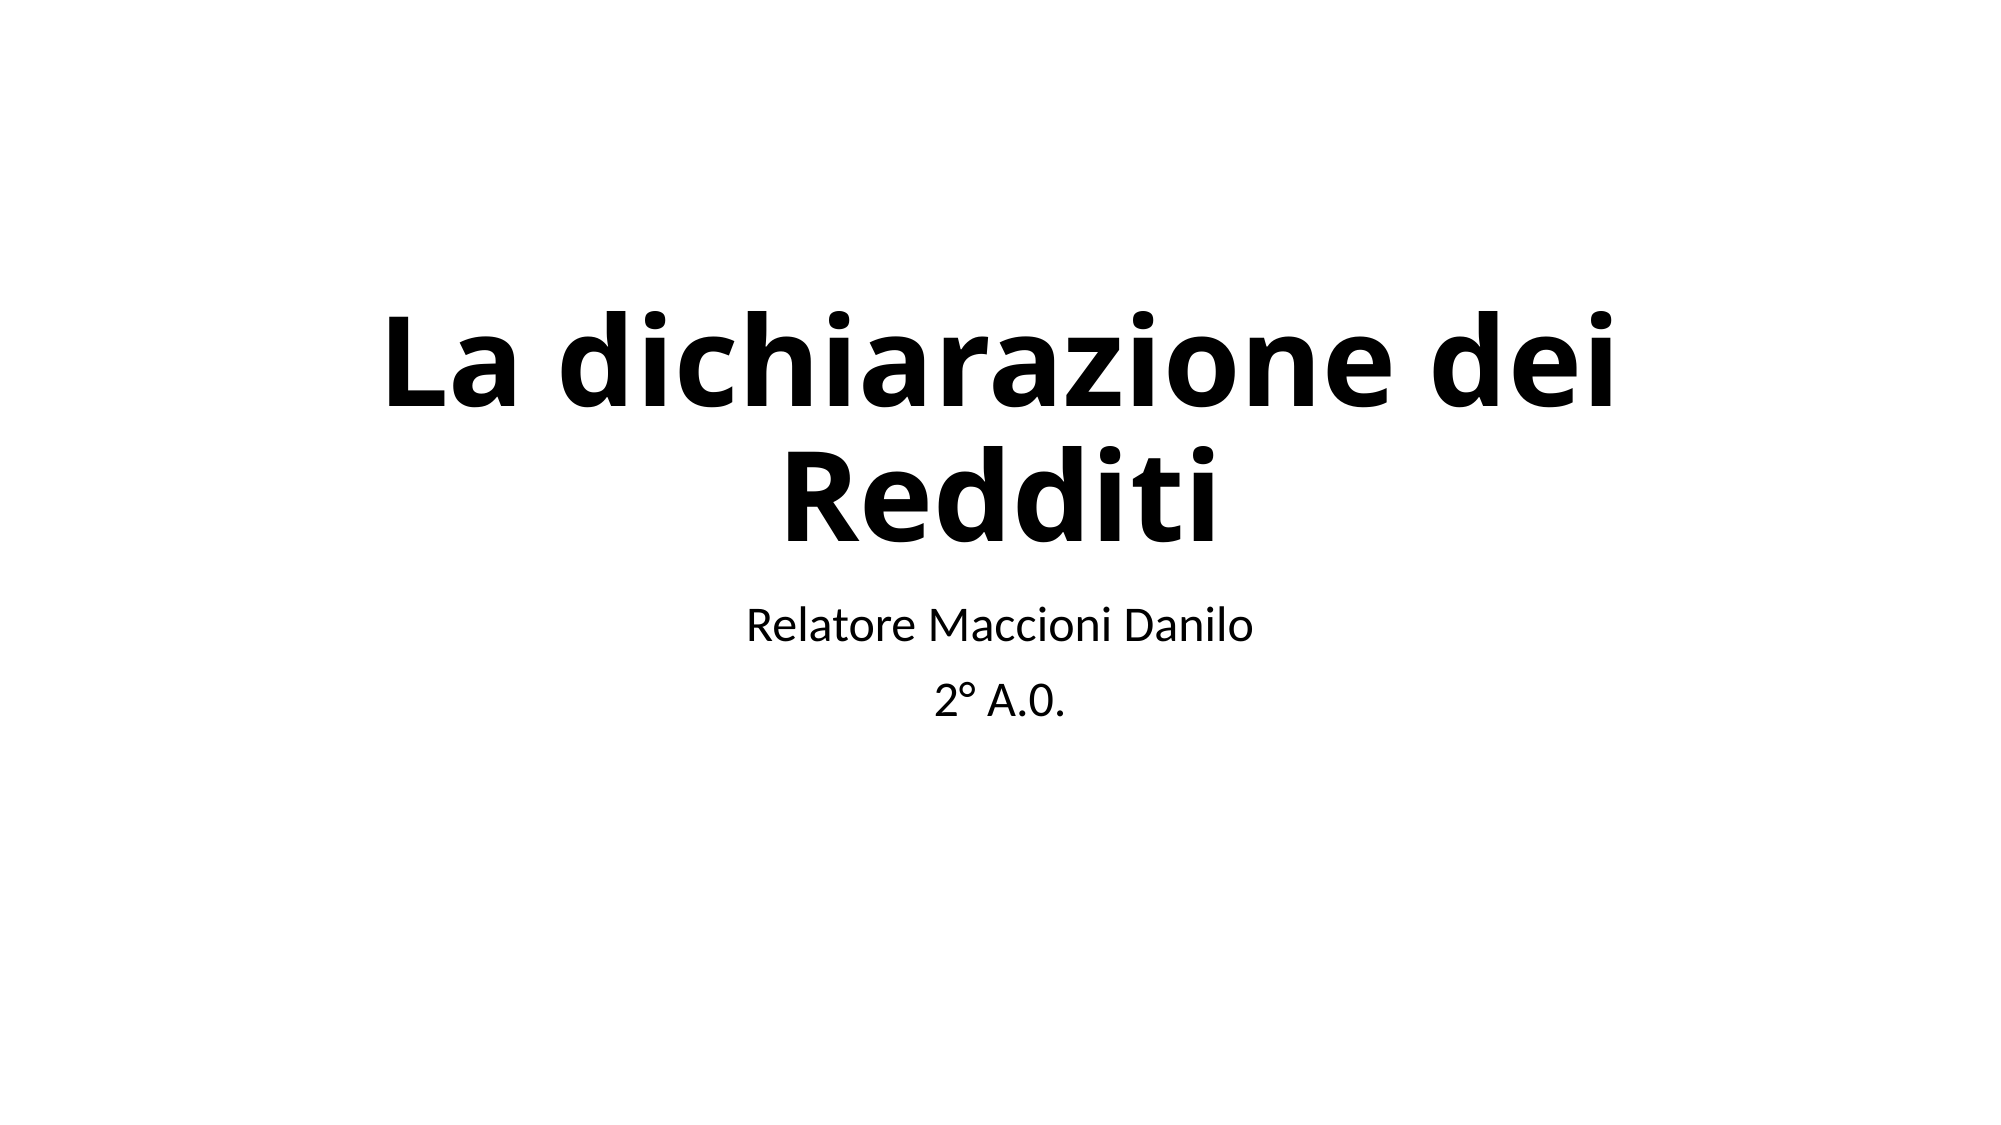

# La dichiarazione dei Redditi
Relatore Maccioni Danilo
2° A.0.